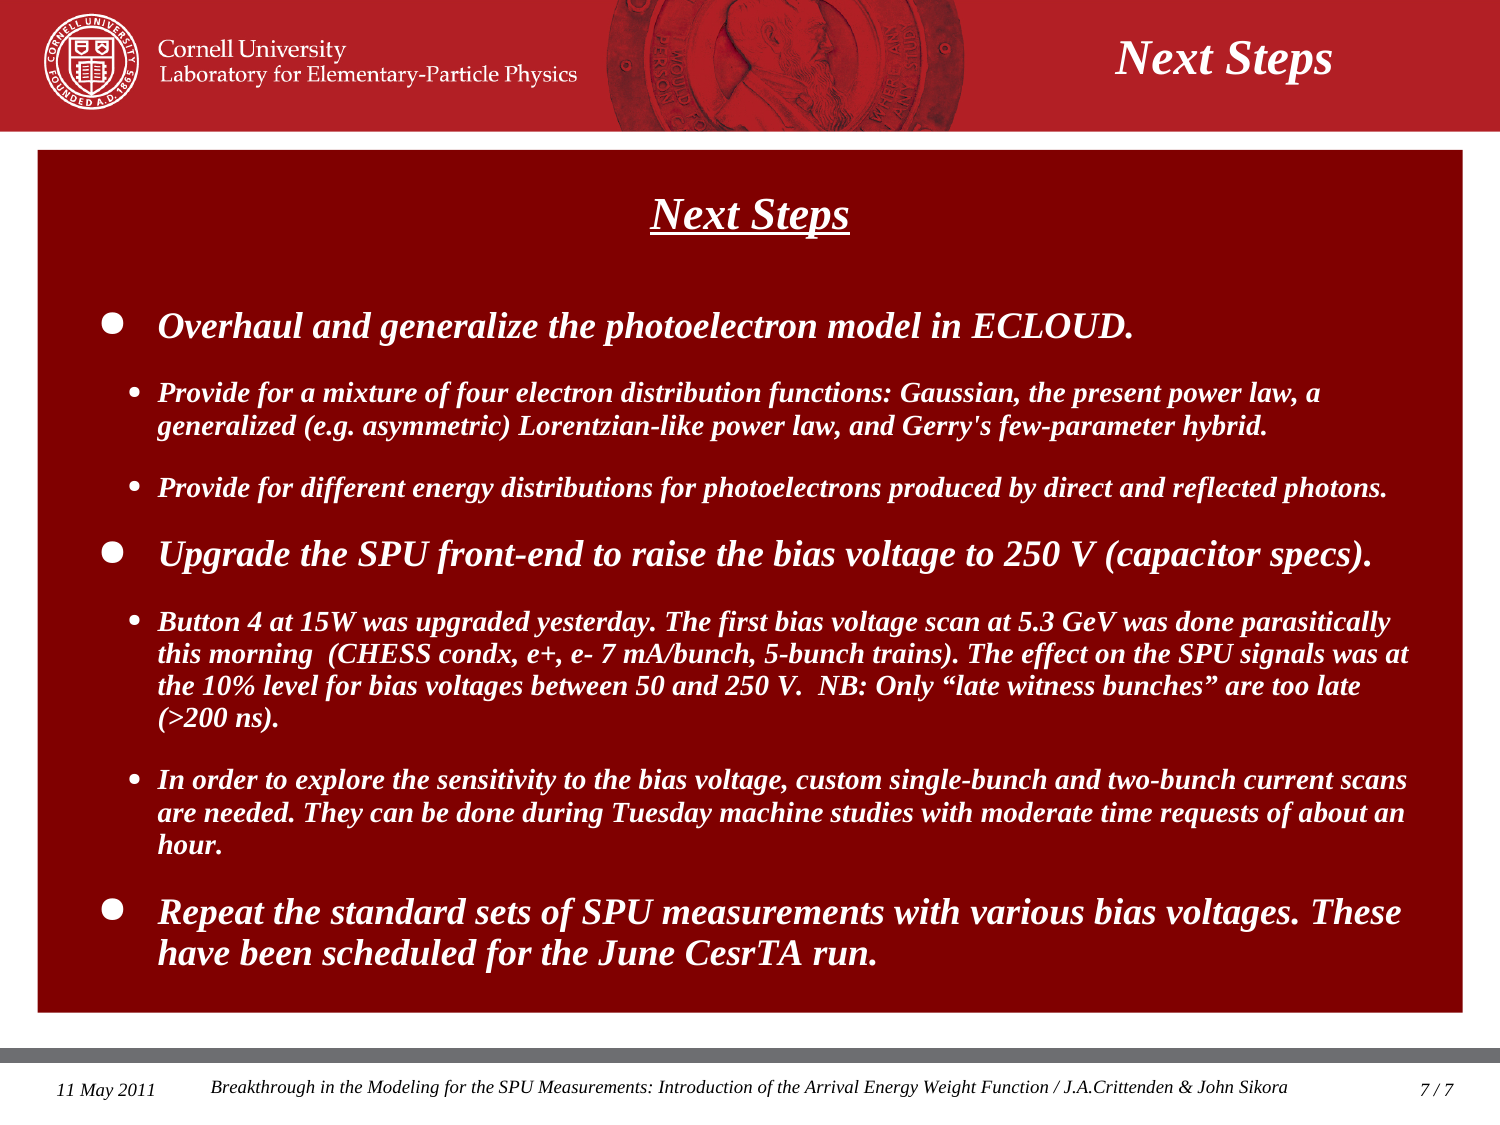

Next Steps
Next Steps
Overhaul and generalize the photoelectron model in ECLOUD.
Provide for a mixture of four electron distribution functions: Gaussian, the present power law, a generalized (e.g. asymmetric) Lorentzian-like power law, and Gerry's few-parameter hybrid.
Provide for different energy distributions for photoelectrons produced by direct and reflected photons.
Upgrade the SPU front-end to raise the bias voltage to 250 V (capacitor specs).
Button 4 at 15W was upgraded yesterday. The first bias voltage scan at 5.3 GeV was done parasitically this morning (CHESS condx, e+, e- 7 mA/bunch, 5-bunch trains). The effect on the SPU signals was at the 10% level for bias voltages between 50 and 250 V. NB: Only “late witness bunches” are too late (>200 ns).
In order to explore the sensitivity to the bias voltage, custom single-bunch and two-bunch current scans are needed. They can be done during Tuesday machine studies with moderate time requests of about an hour.
Repeat the standard sets of SPU measurements with various bias voltages. These have been scheduled for the June CesrTA run.